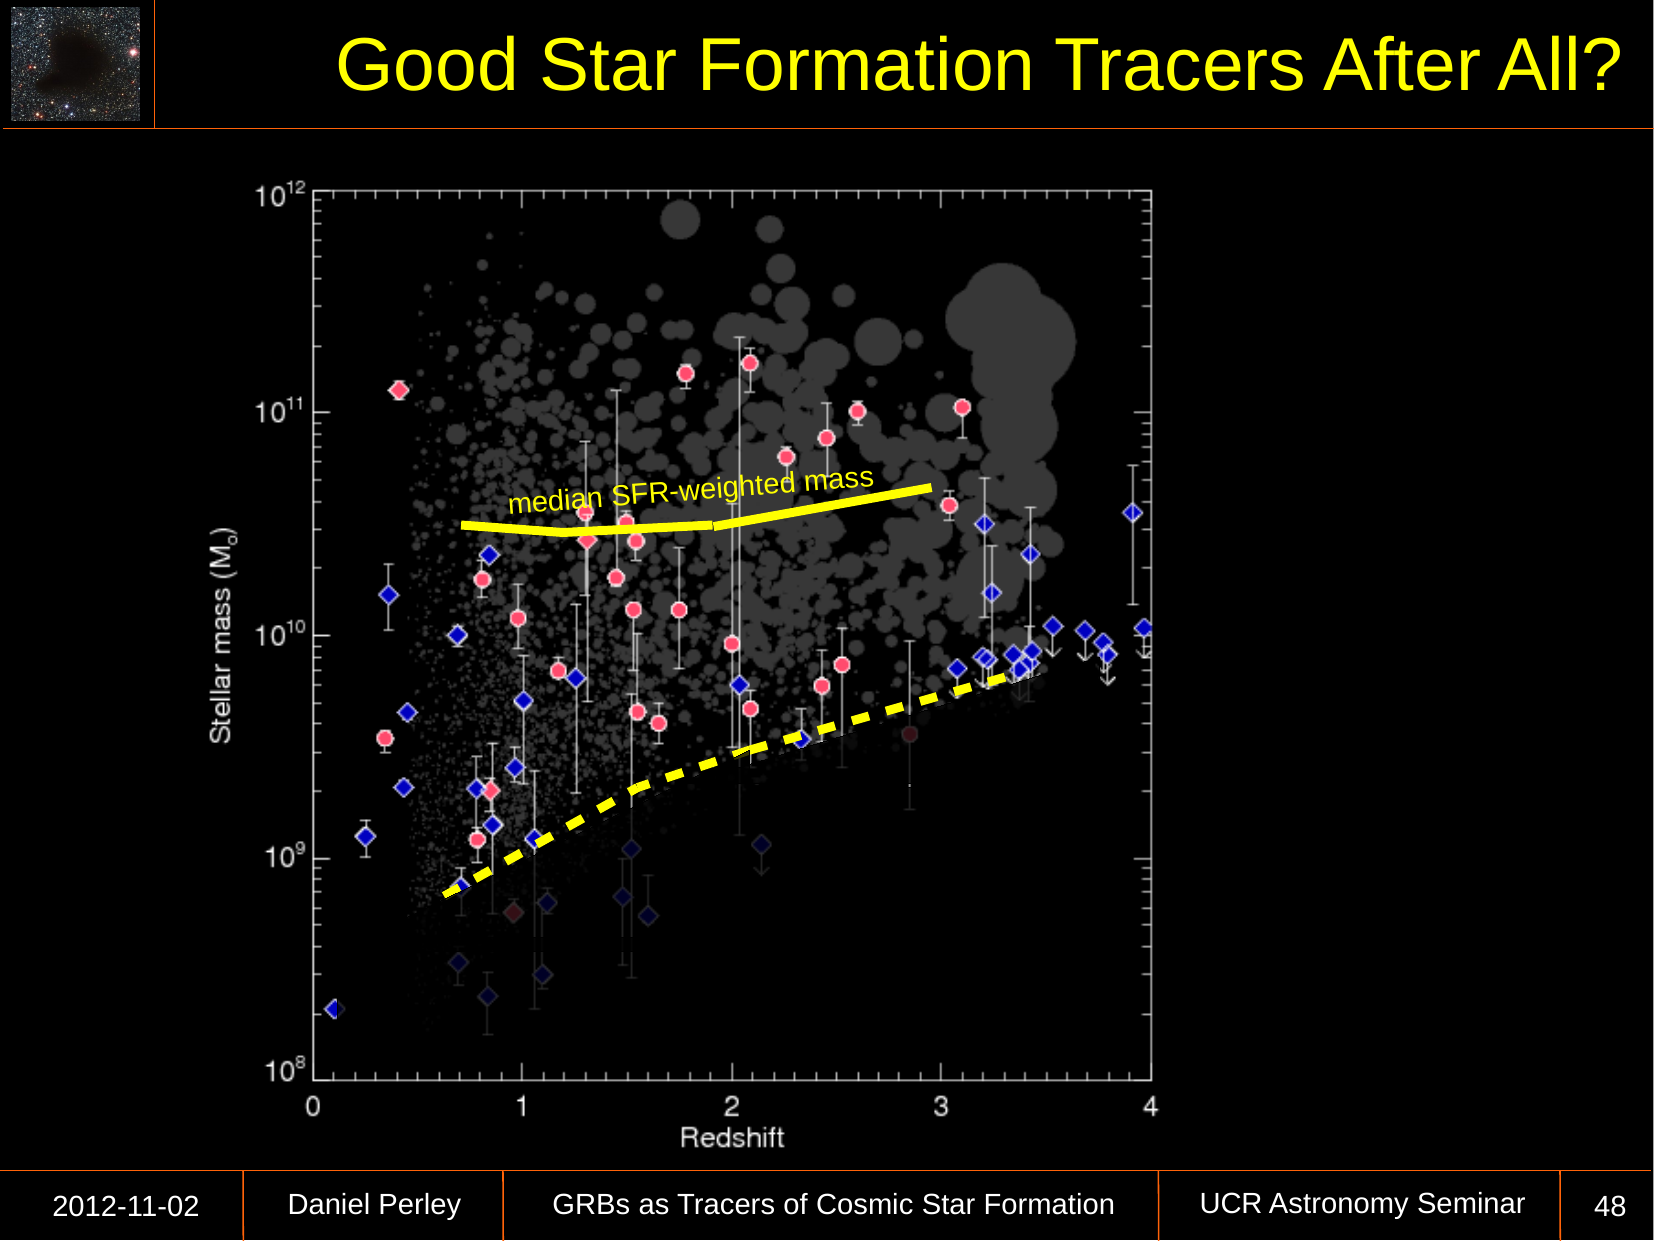

# Good Star Formation Tracers After All?
median SFR-weighted mass
2012-11-02
48